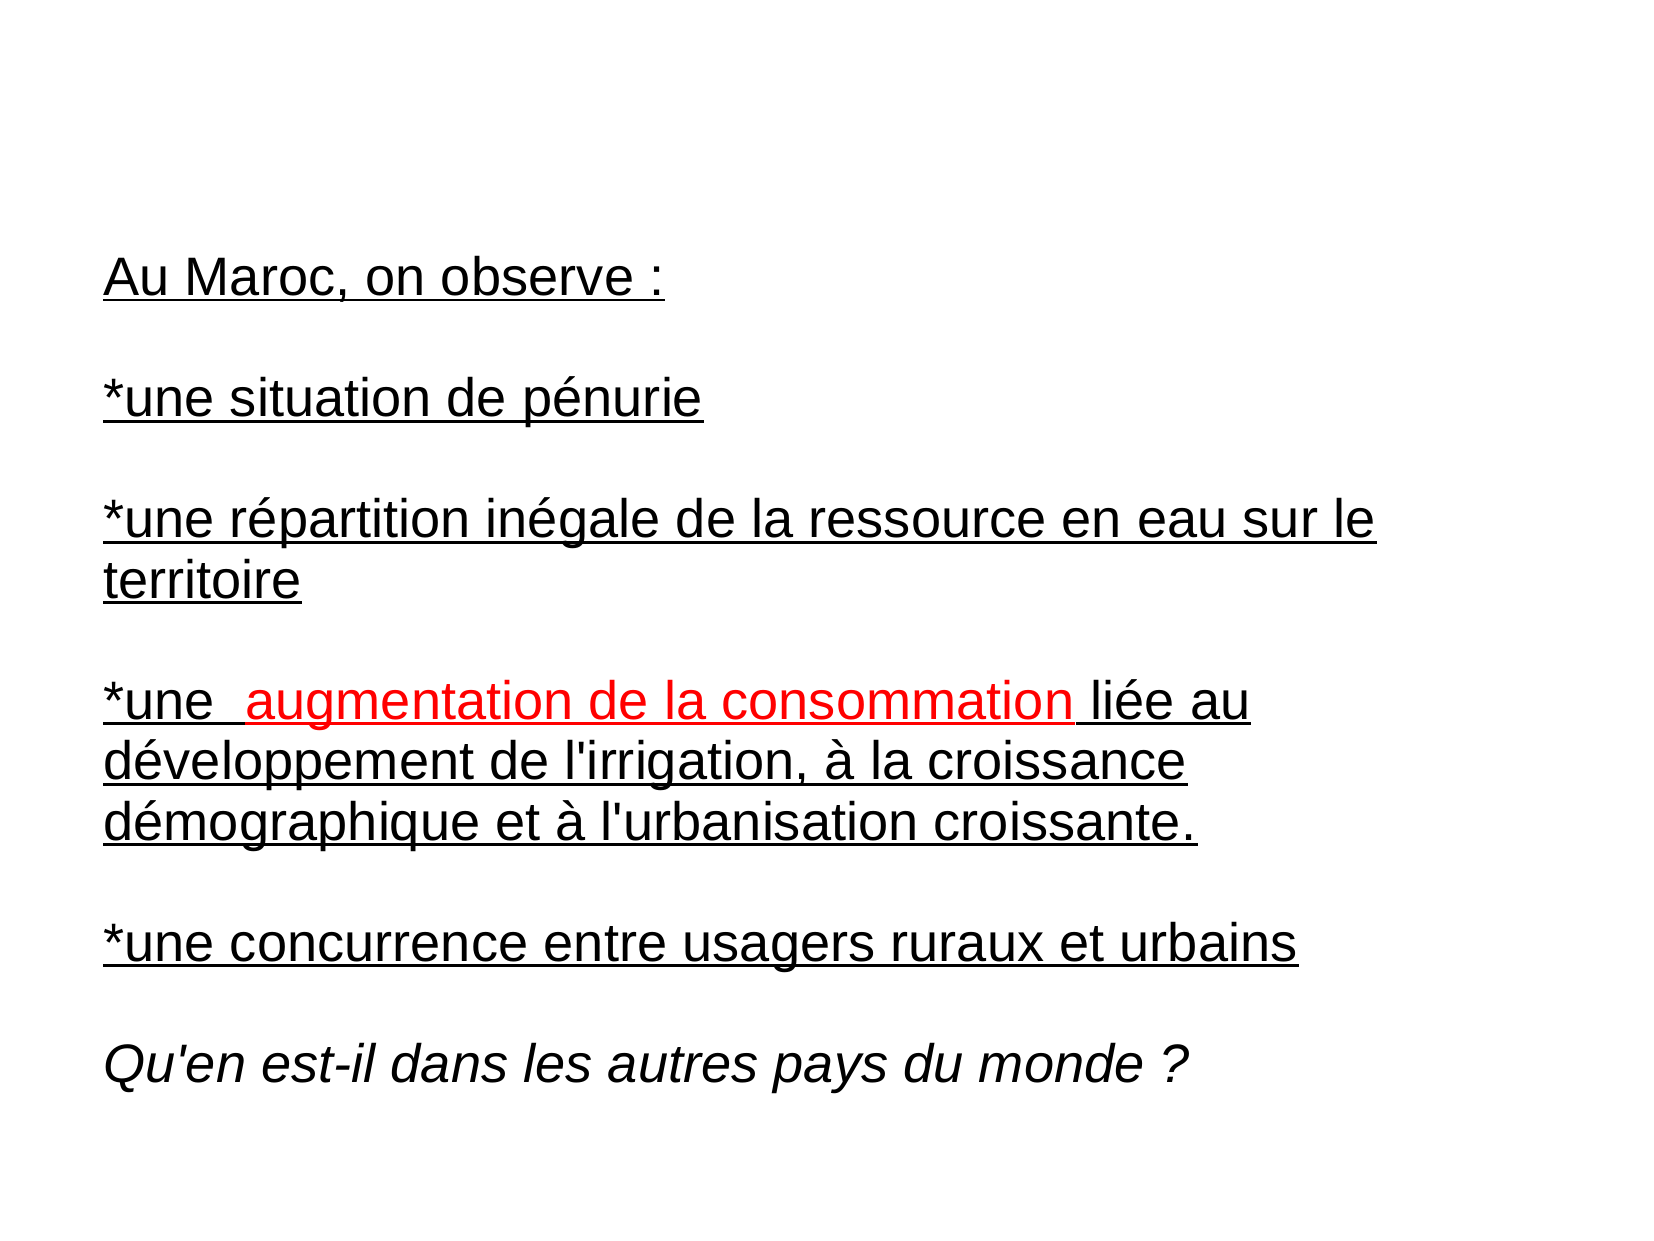

Au Maroc, on observe :
*une situation de pénurie
*une répartition inégale de la ressource en eau sur le territoire
*une augmentation de la consommation liée au développement de l'irrigation, à la croissance démographique et à l'urbanisation croissante.
*une concurrence entre usagers ruraux et urbains
Qu'en est-il dans les autres pays du monde ?